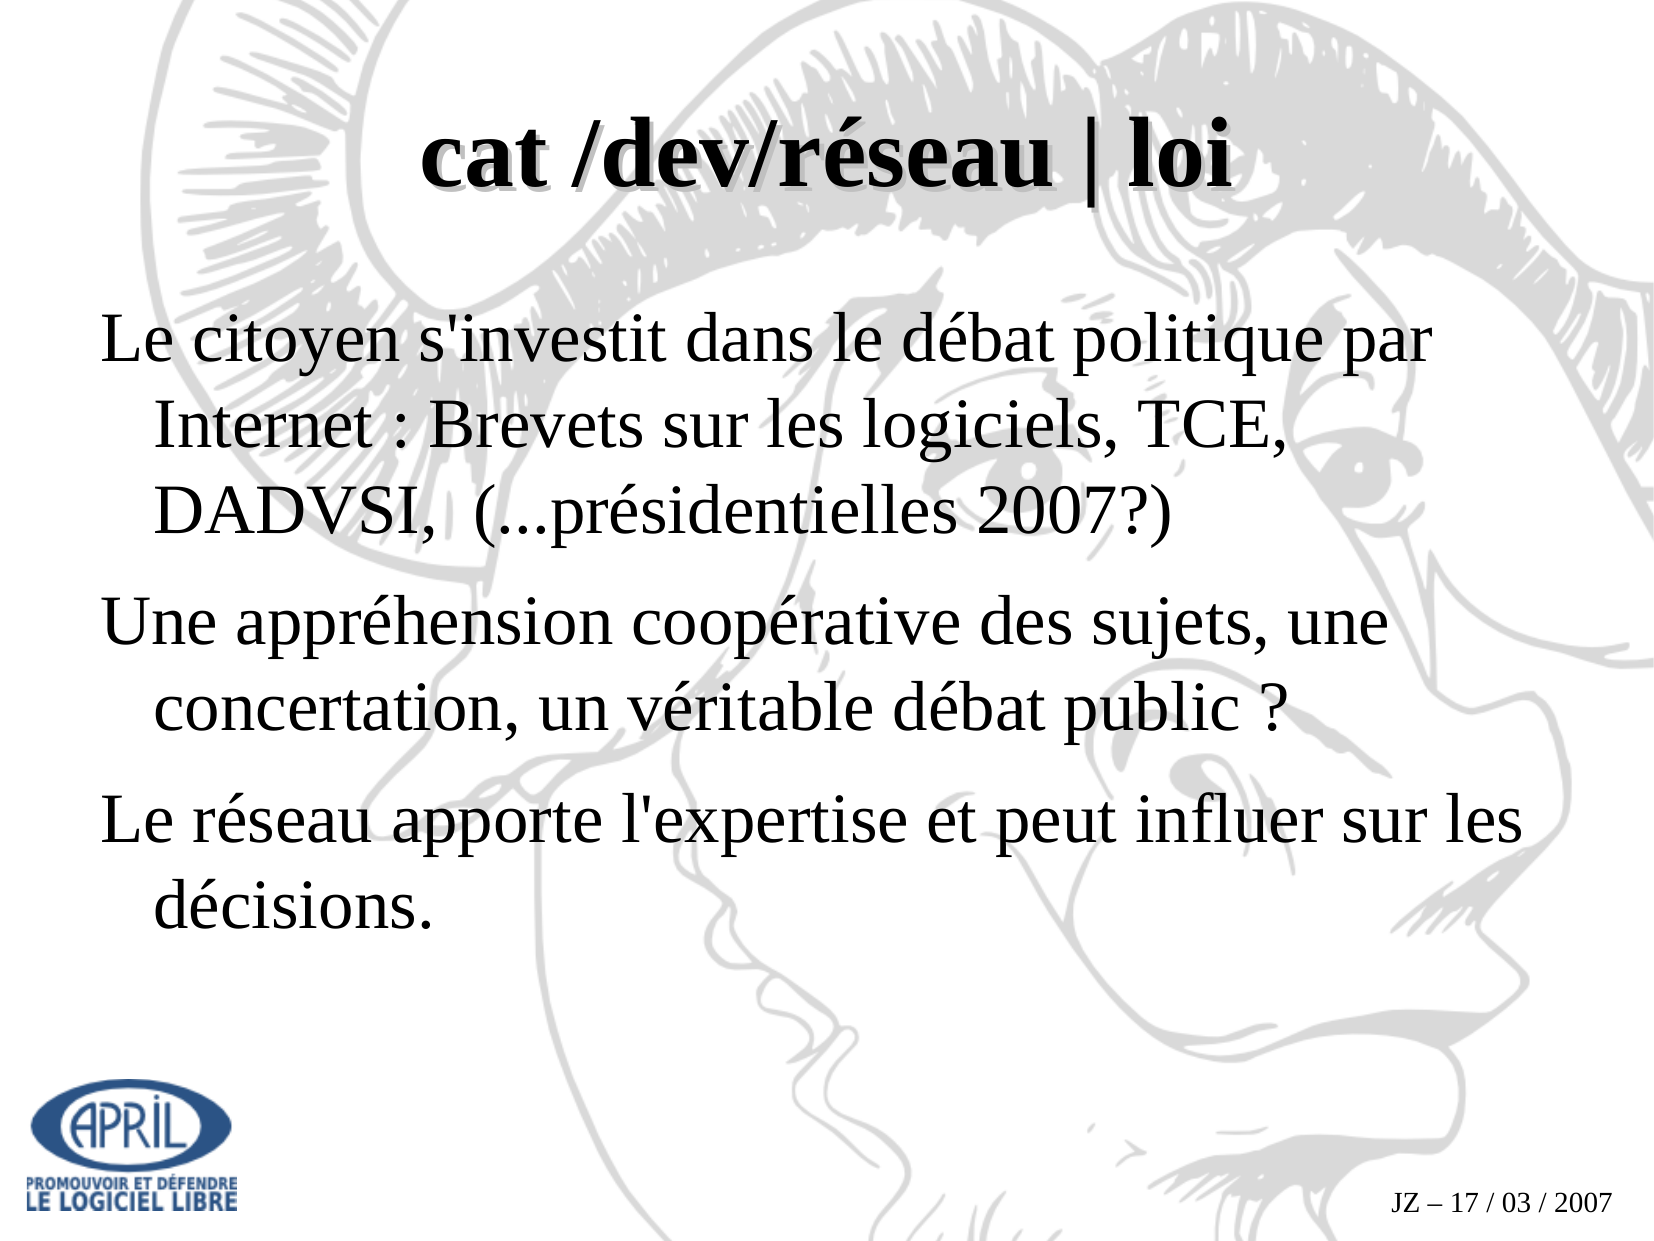

# cat /dev/réseau | loi
Le citoyen s'investit dans le débat politique par Internet : Brevets sur les logiciels, TCE, DADVSI, (...présidentielles 2007?)
Une appréhension coopérative des sujets, une concertation, un véritable débat public ?
Le réseau apporte l'expertise et peut influer sur les décisions.